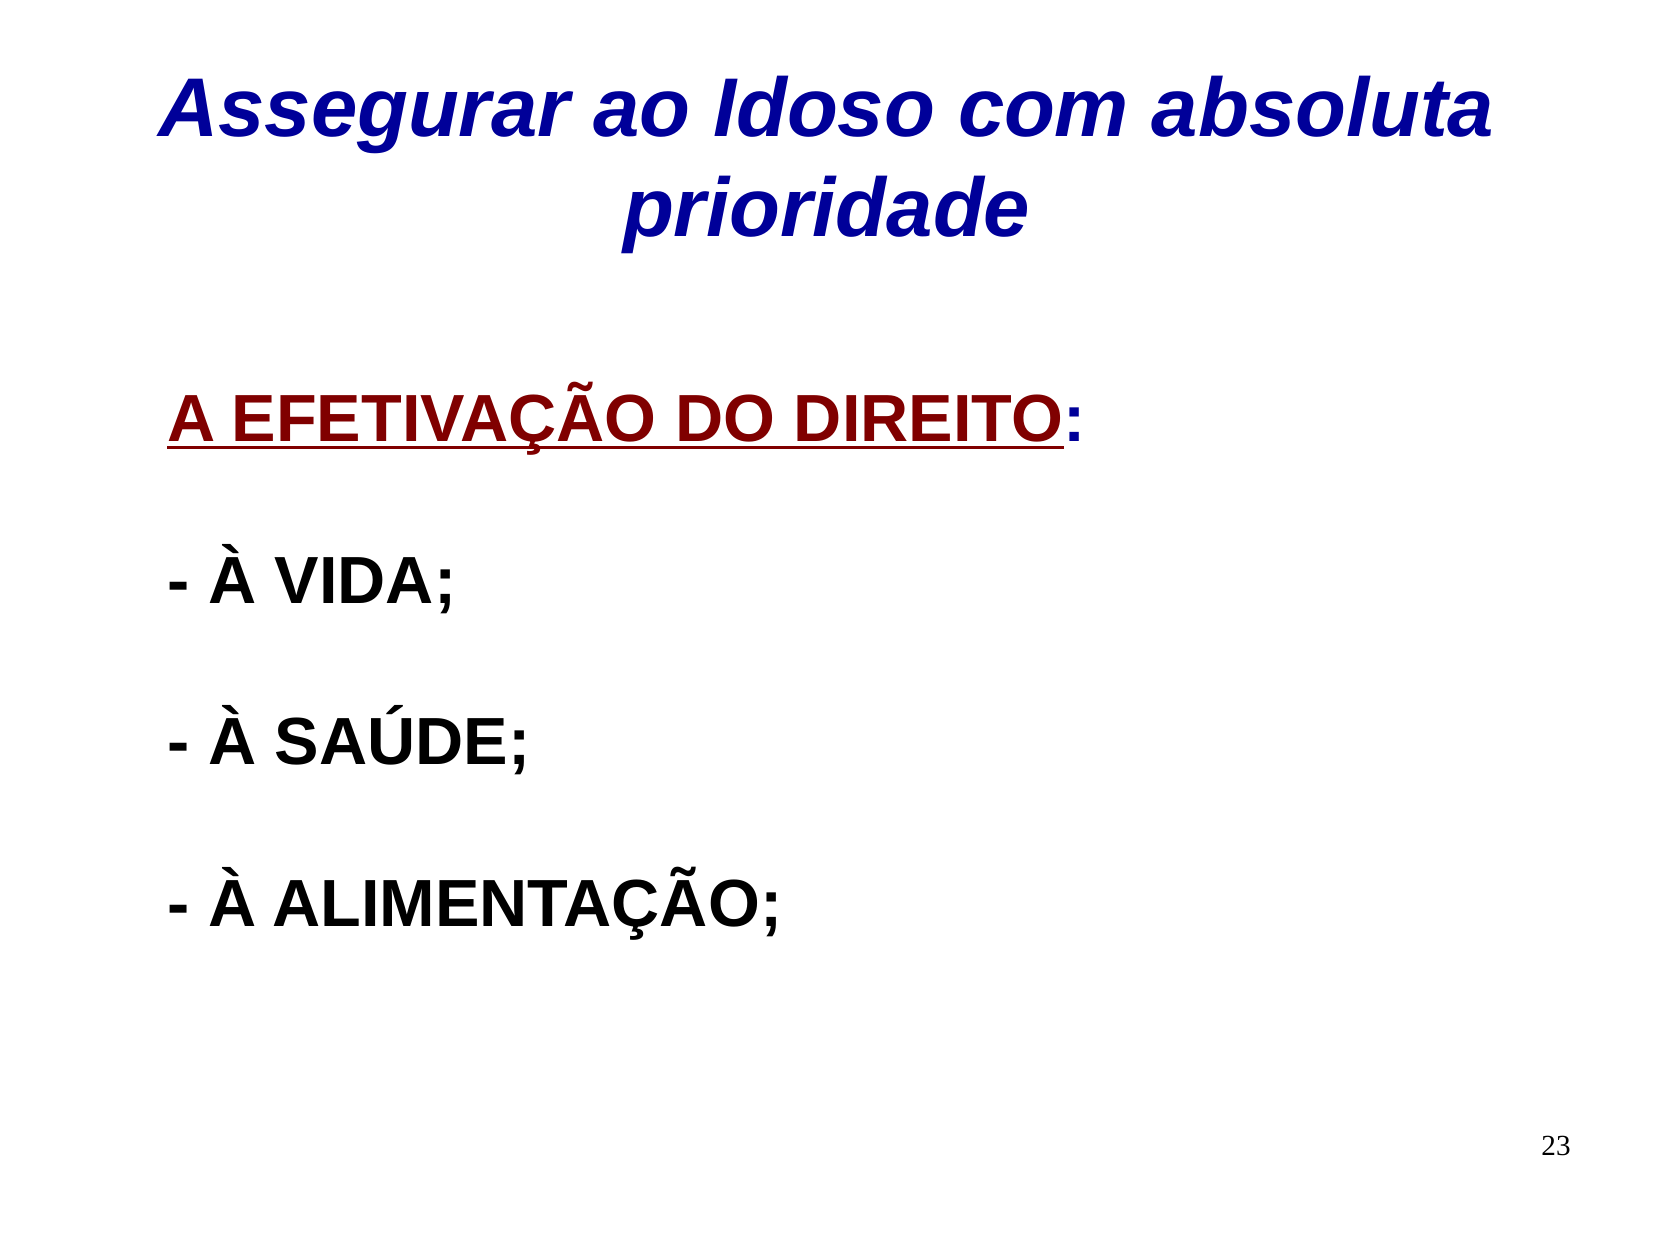

# Assegurar ao Idoso com absoluta prioridade
	A EFETIVAÇÃO DO DIREITO:
	- À VIDA;
	- À SAÚDE;
	- À ALIMENTAÇÃO;
23